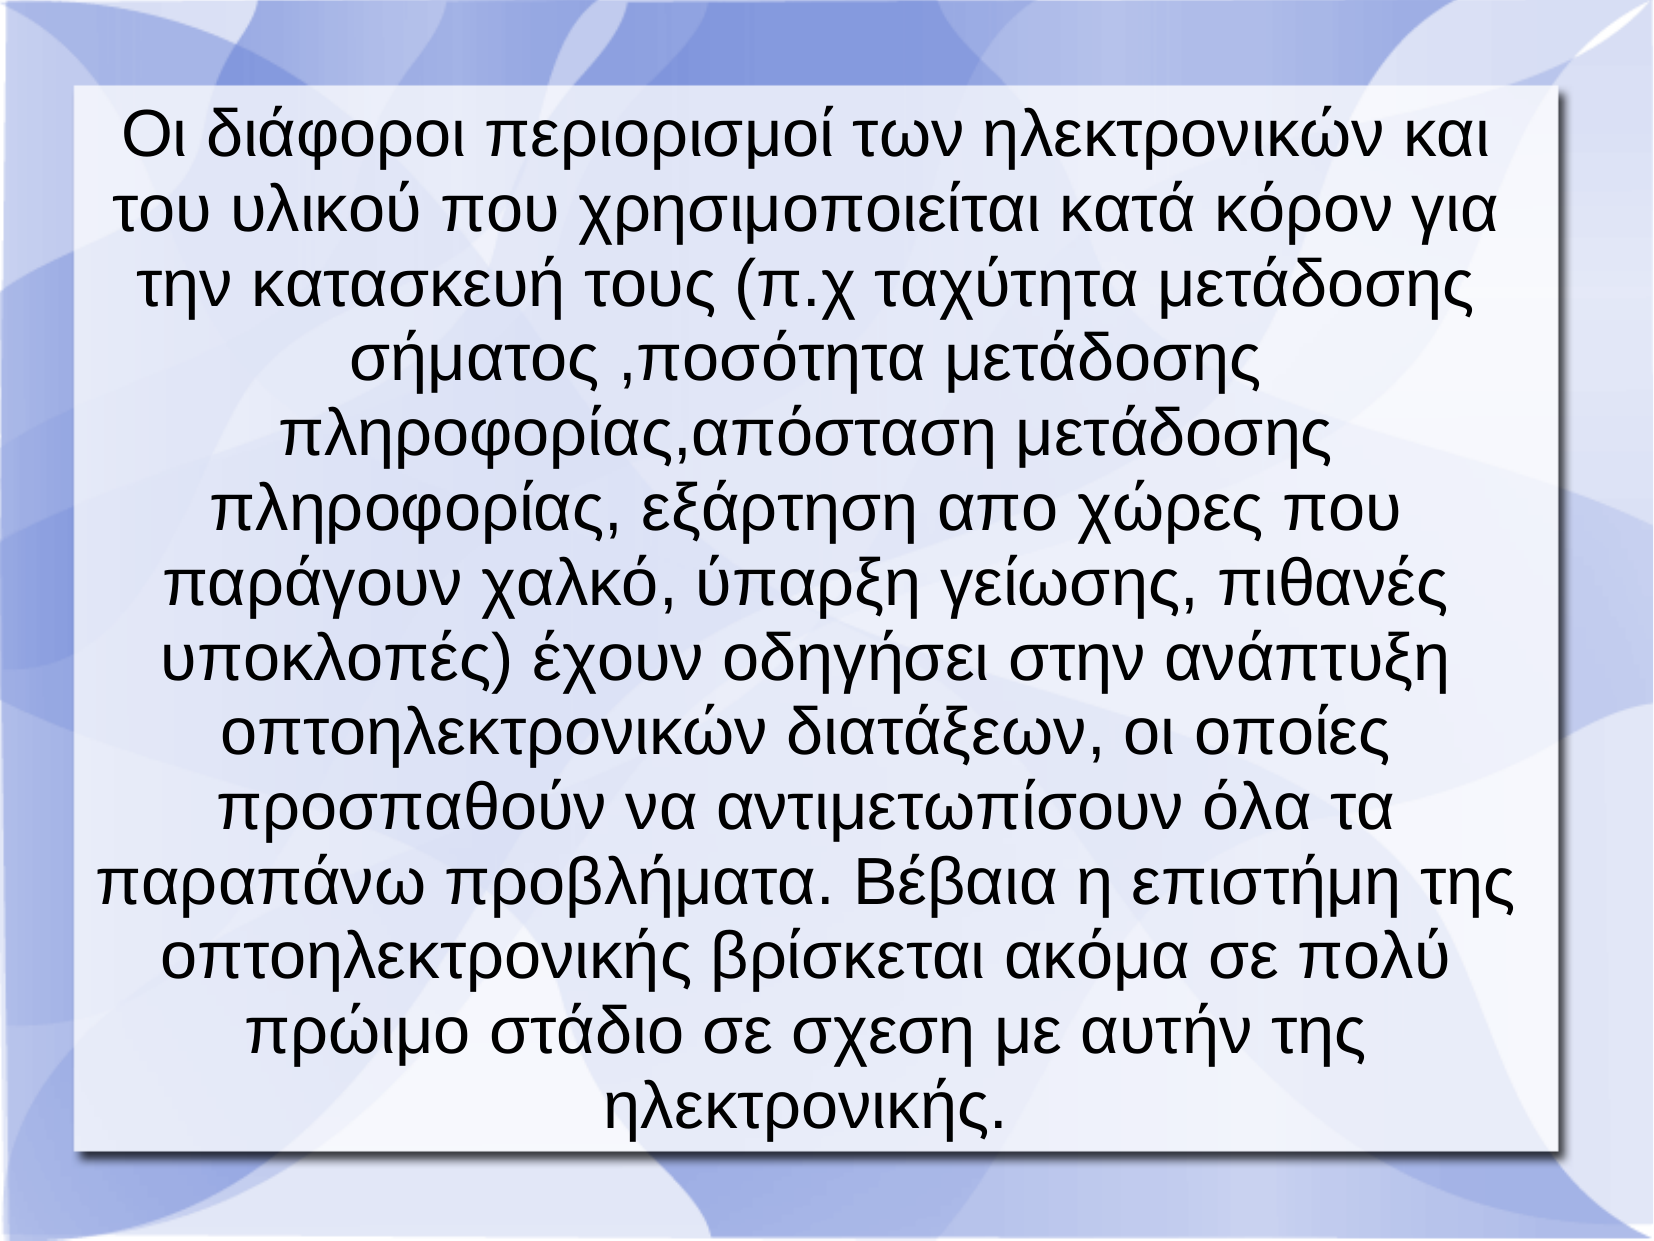

# Οι διάφοροι περιορισμοί των ηλεκτρονικών και του υλικού που χρησιμοποιείται κατά κόρον για την κατασκευή τους (π.χ ταχύτητα μετάδοσης σήματος ,ποσότητα μετάδοσης πληροφορίας,απόσταση μετάδοσης πληροφορίας, εξάρτηση απο χώρες που παράγουν χαλκό, ύπαρξη γείωσης, πιθανές υποκλοπές) έχουν οδηγήσει στην ανάπτυξη οπτοηλεκτρονικών διατάξεων, οι οποίες προσπαθούν να αντιμετωπίσουν όλα τα παραπάνω προβλήματα. Βέβαια η επιστήμη της οπτοηλεκτρονικής βρίσκεται ακόμα σε πολύ πρώιμο στάδιο σε σχεση με αυτήν της ηλεκτρονικής.